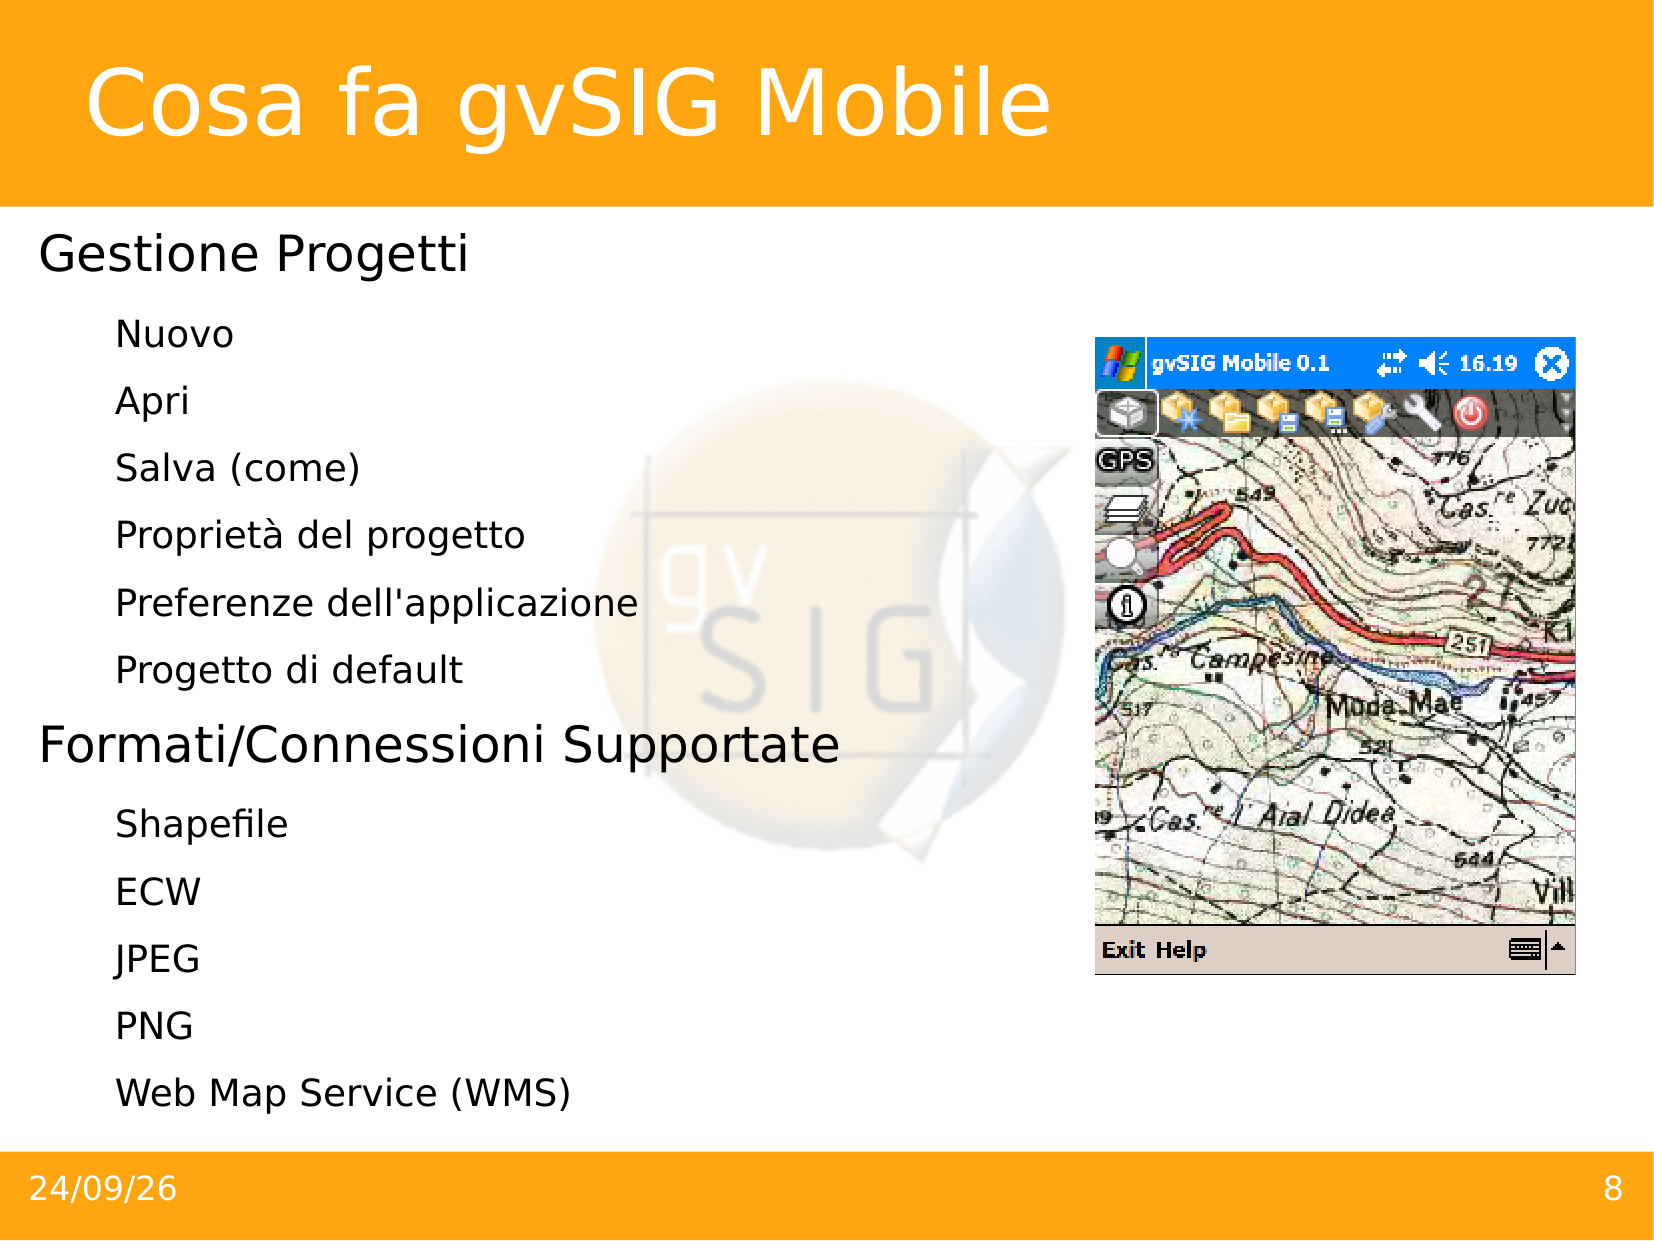

# Cosa fa gvSIG Mobile
Gestione Progetti
Nuovo
Apri
Salva (come)
Proprietà del progetto
Preferenze dell'applicazione
Progetto di default
Formati/Connessioni Supportate
Shapefile
ECW
JPEG
PNG
Web Map Service (WMS)
8